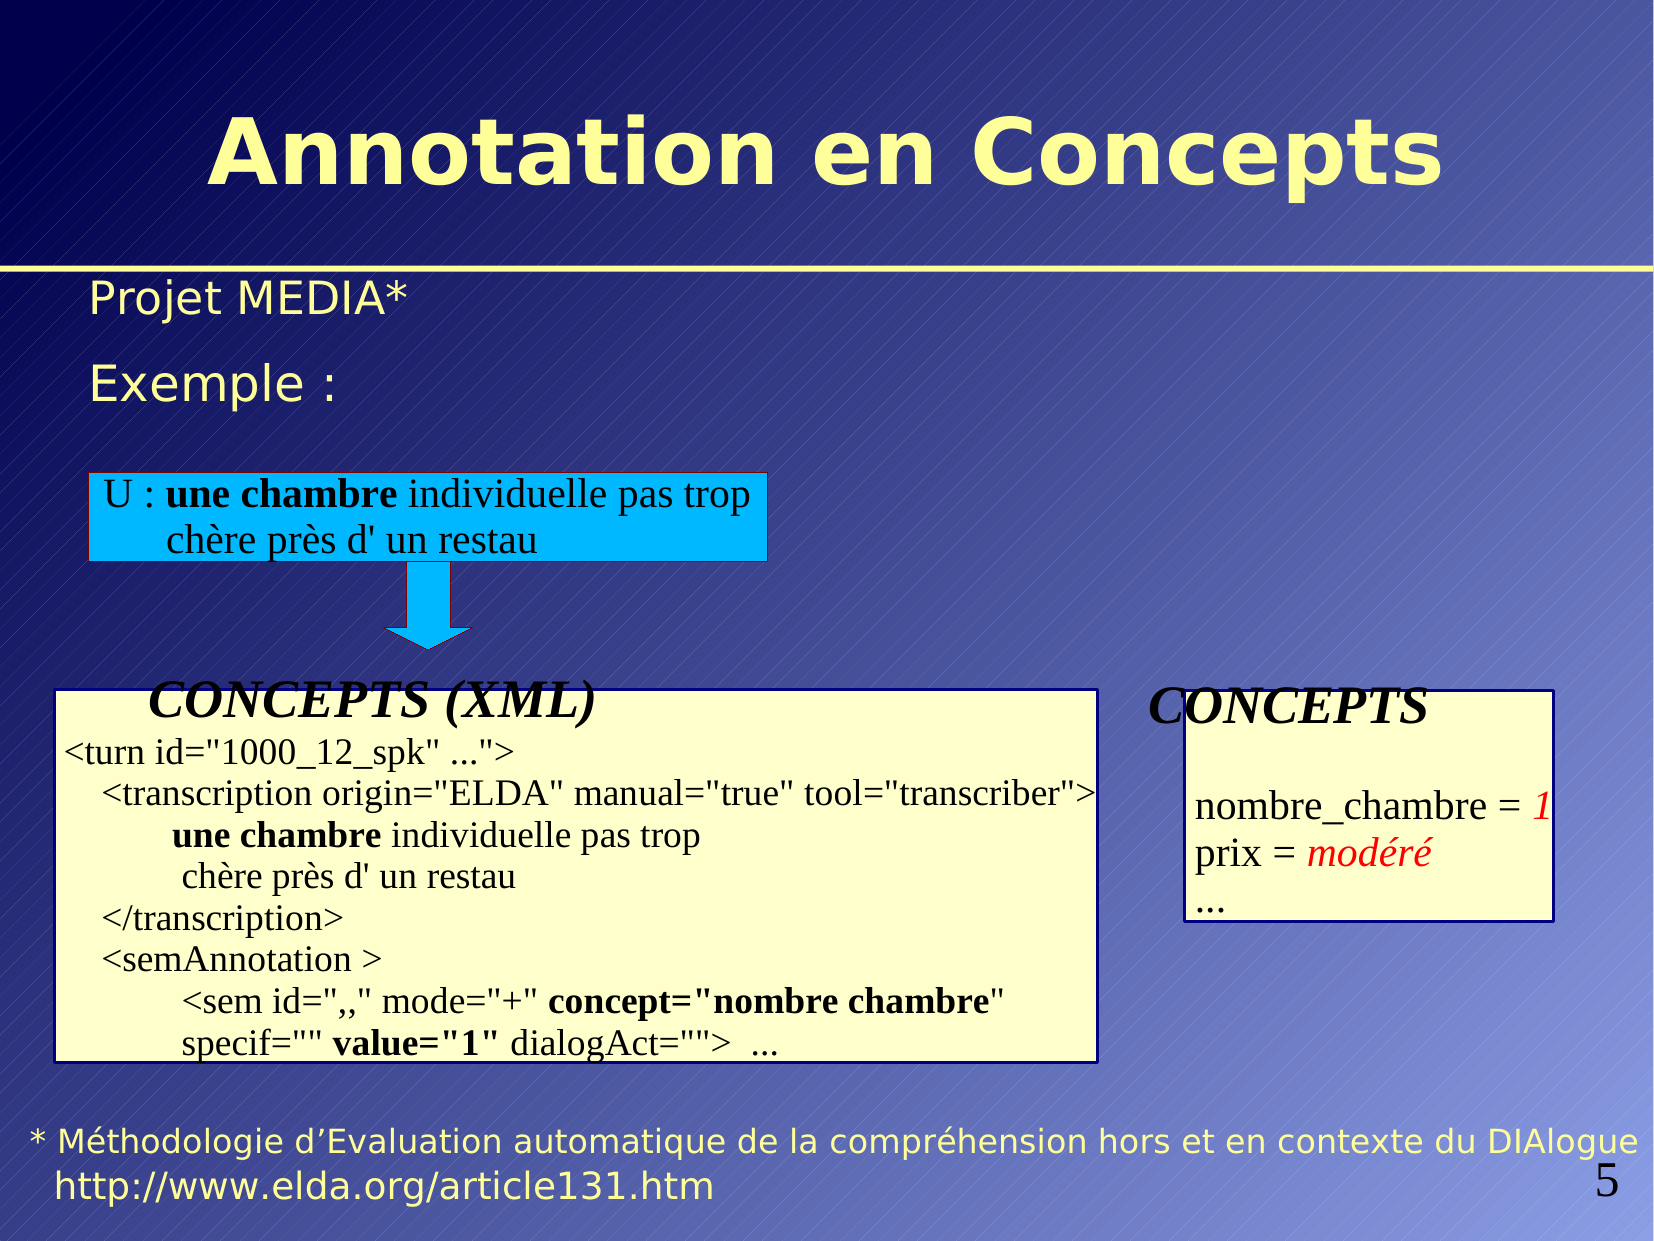

# Annotation en Concepts
Projet MEDIA*
Exemple :
U : une chambre individuelle pas trop
 chère près d' un restau
CONCEPTS (XML)
CONCEPTS
 <turn id="1000_12_spk" ...">
 <transcription origin="ELDA" manual="true" tool="transcriber">
 	une chambre individuelle pas trop
	 chère près d' un restau
 </transcription>
 <semAnnotation >
	 <sem id=",," mode="+" concept="nombre chambre"
	 specif="" value="1" dialogAct=""> ...
 nombre_chambre = 1
 prix = modéré
 ...
* Méthodologie d’Evaluation automatique de la compréhension hors et en contexte du DIAlogue
5
 http://www.elda.org/article131.htm